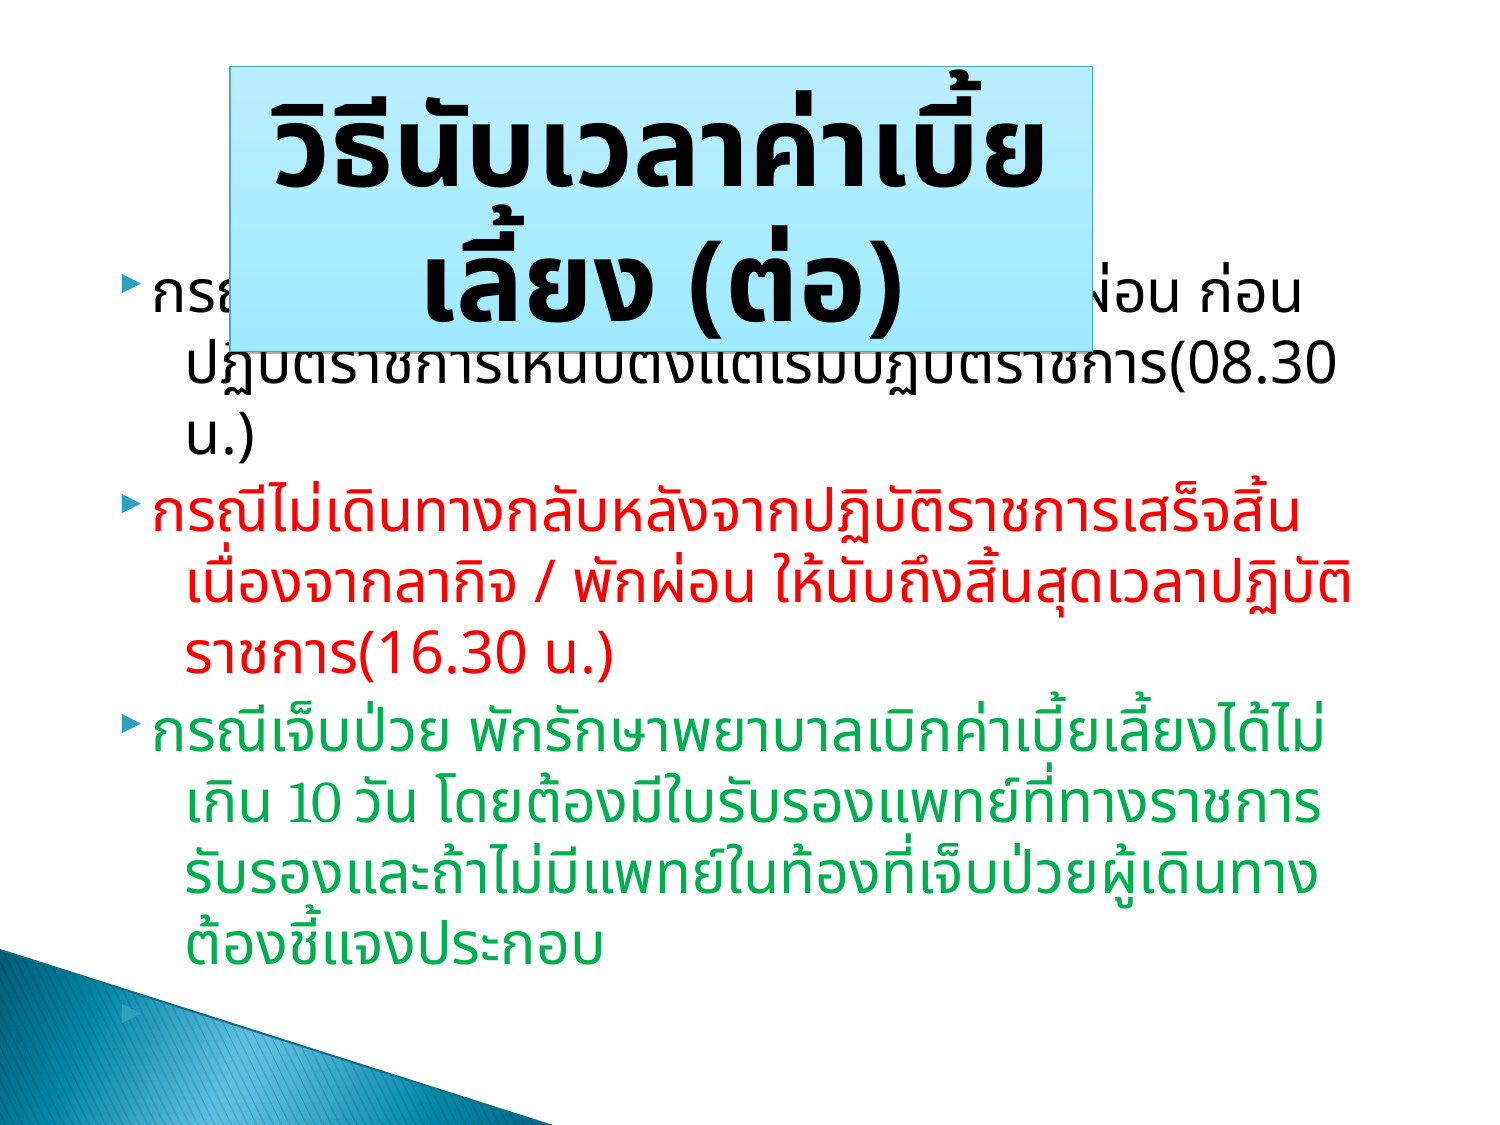

วิธีนับเวลาค่าเบี้ยเลี้ยง (ต่อ)
# กรณีเดินทางล่วงหน้าเนื่องจากลากิจ/พักผ่อน ก่อนปฏิบัติราชการให้นับตั้งแต่เริ่มปฏิบัติราชการ(08.30 น.)
กรณีไม่เดินทางกลับหลังจากปฏิบัติราชการเสร็จสิ้นเนื่องจากลากิจ / พักผ่อน ให้นับถึงสิ้นสุดเวลาปฏิบัติราชการ(16.30 น.)
กรณีเจ็บป่วย พักรักษาพยาบาลเบิกค่าเบี้ยเลี้ยงได้ไม่เกิน 10 วัน โดยต้องมีใบรับรองแพทย์ที่ทางราชการรับรองและถ้าไม่มีแพทย์ในท้องที่เจ็บป่วยผู้เดินทางต้องชี้แจงประกอบ